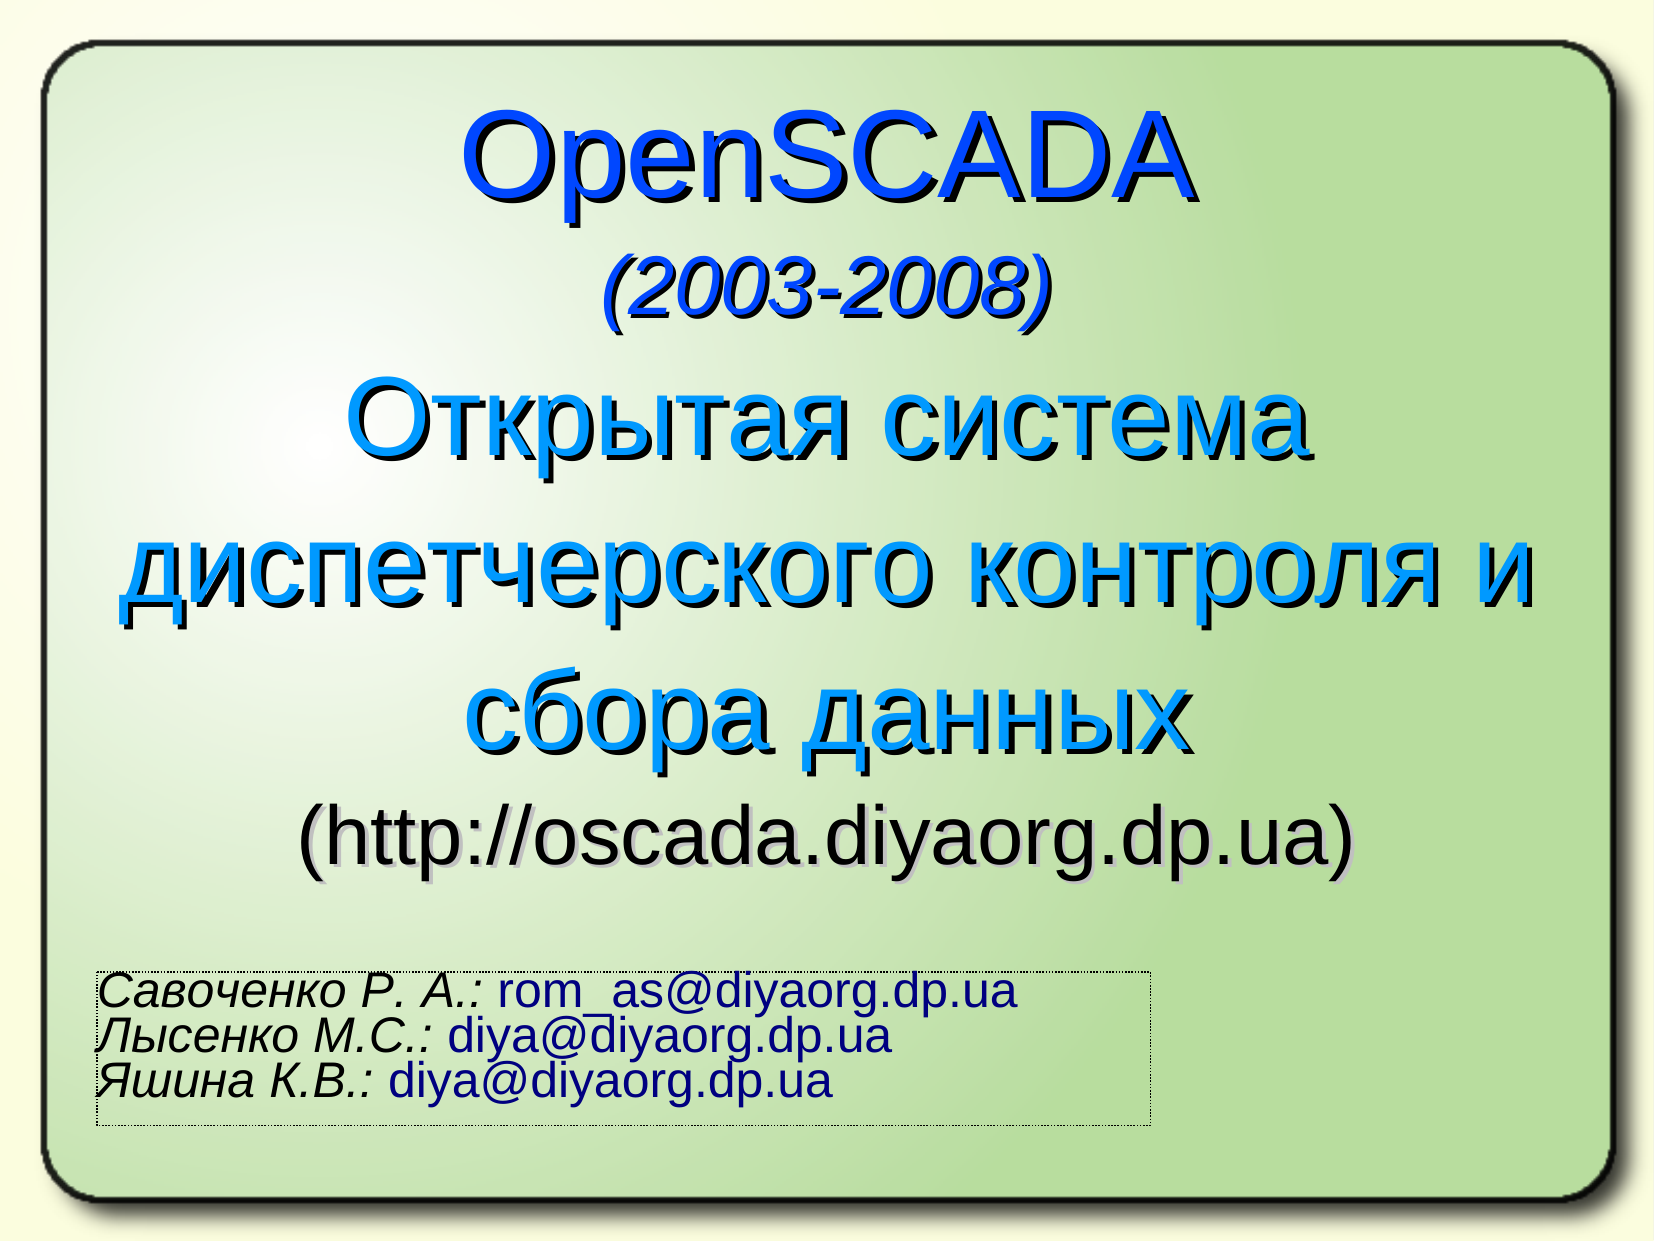

# OpenSCADA (2003-2008) Открытая система диспетчерского контроля и сбора данных (http://oscada.diyaorg.dp.ua)
Савоченко Р. А.: rom_as@diyaorg.dp.ua
Лысенко М.С.: diya@diyaorg.dp.ua
Яшина К.В.: diya@diyaorg.dp.ua